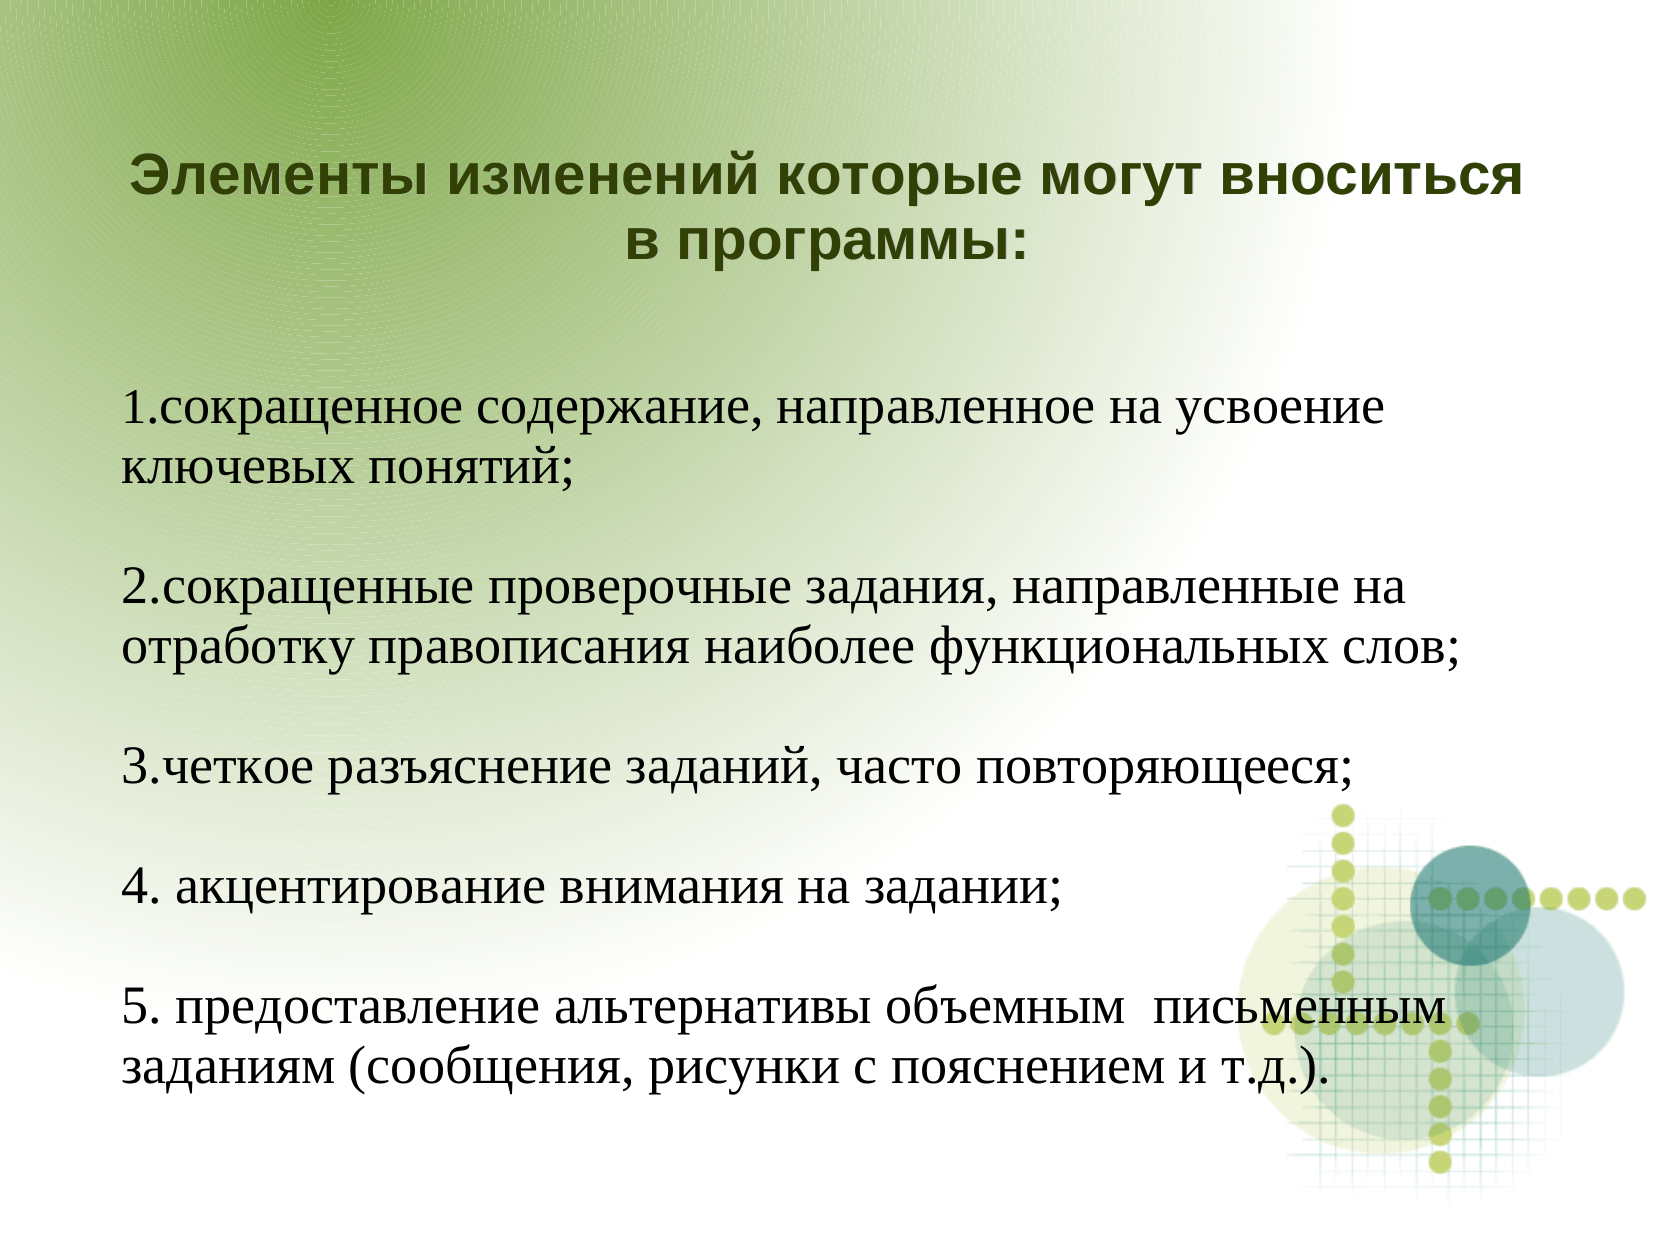

# Элементы изменений которые могут вноситься в программы:
1.сокращенное содержание, направленное на усвоение ключевых понятий;
2.сокращенные проверочные задания, направленные на отработку правописания наиболее функциональных слов;
3.четкое разъяснение заданий, часто повторяющееся;
4. акцентирование внимания на задании;
5. предоставление альтернативы объемным письменным заданиям (сообщения, рисунки с пояснением и т.д.).